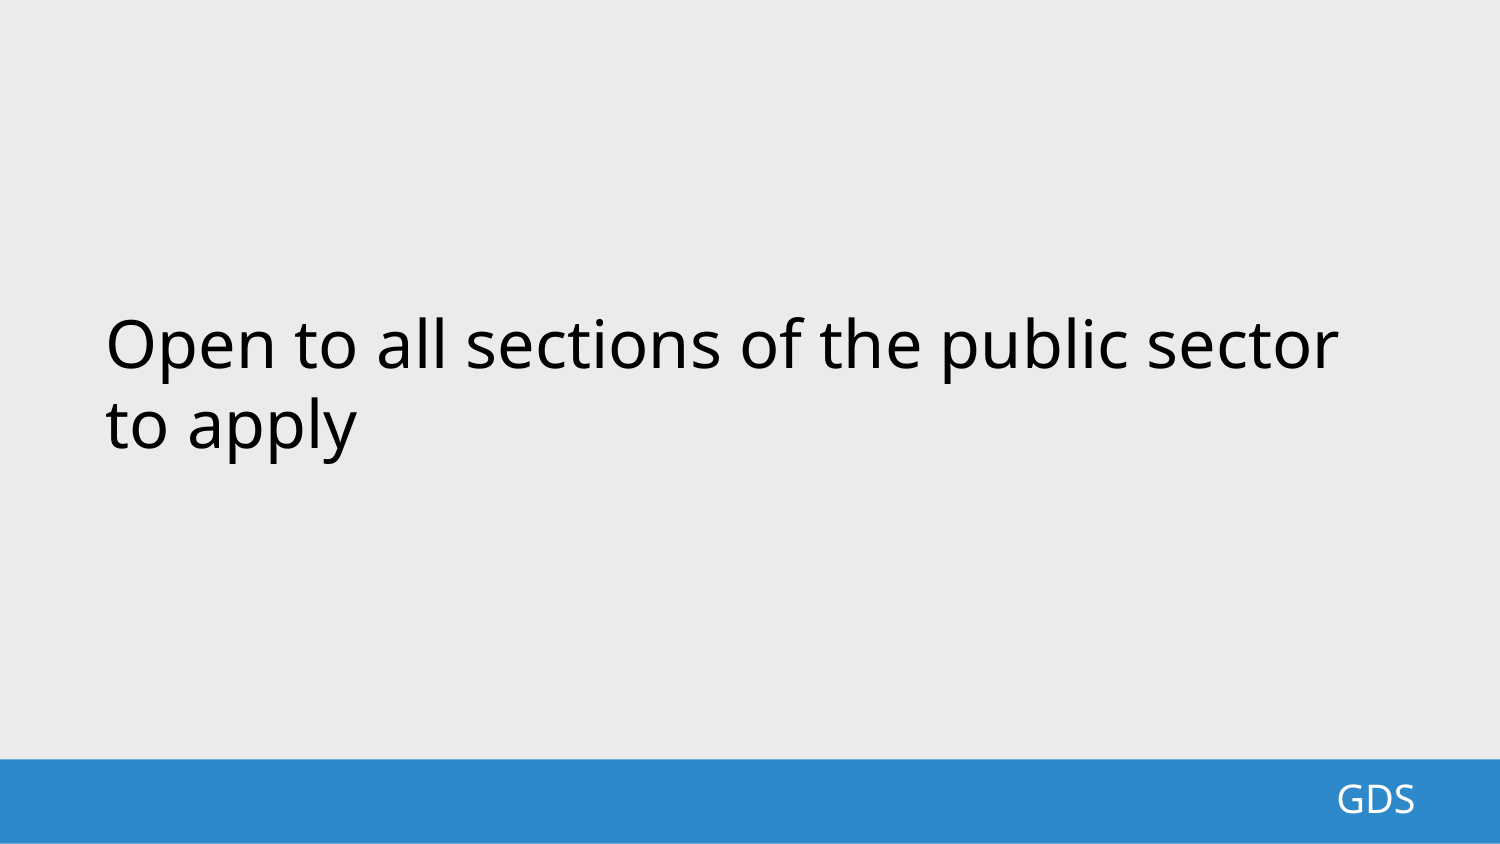

Open to all sections of the public sector
to apply